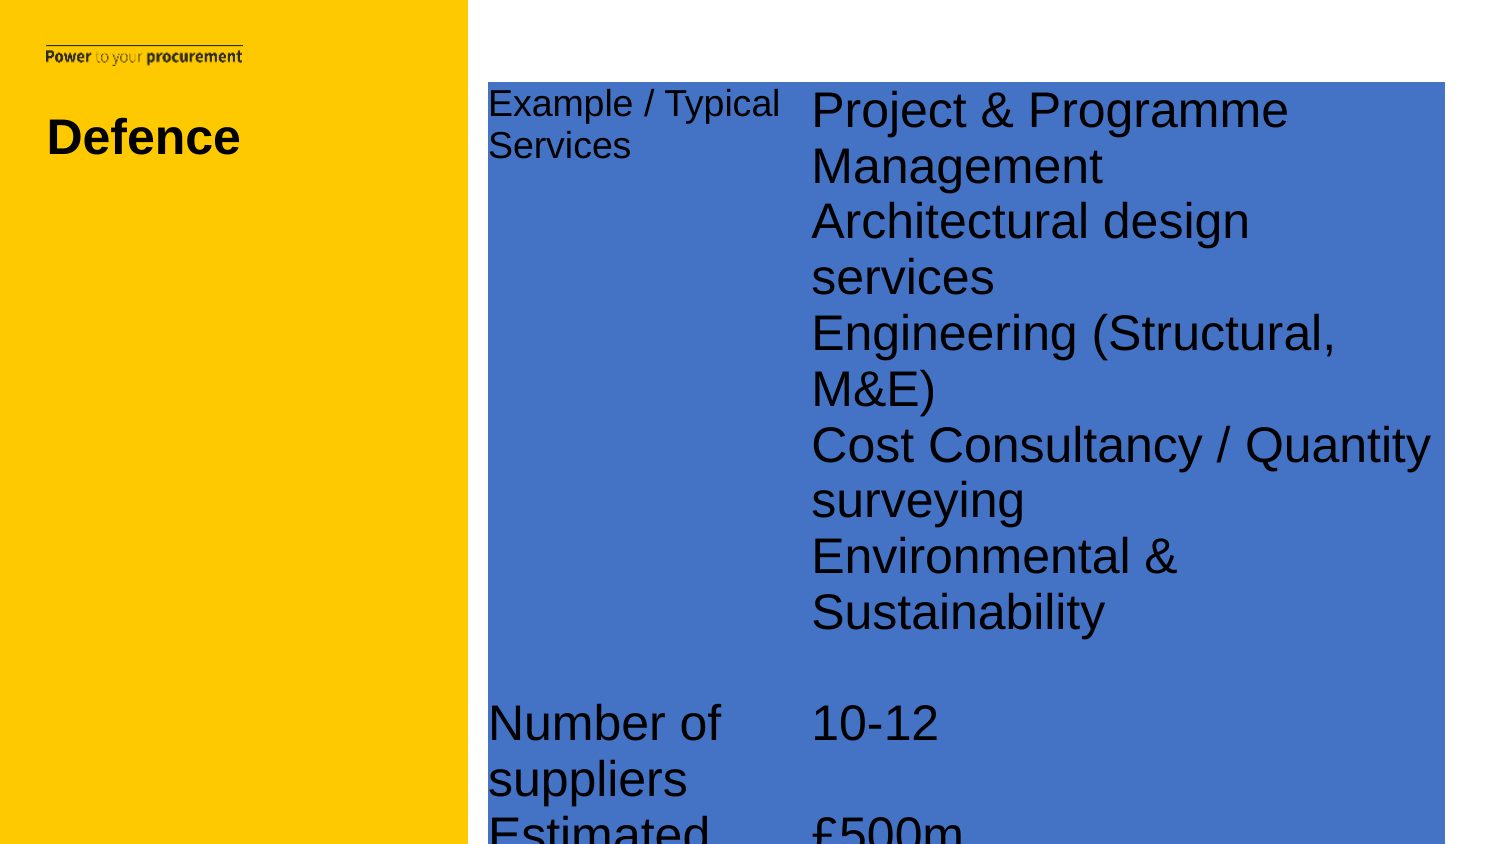

| Example / Typical Services | Project & Programme Management Architectural design services Engineering (Structural, M&E) Cost Consultancy / Quantity surveying Environmental & Sustainability |
| --- | --- |
| Number of suppliers | 10-12 |
| Estimated pipeline | £500m |
| Commercial Model | Median Evaluation, Time charge rates |
# Defence